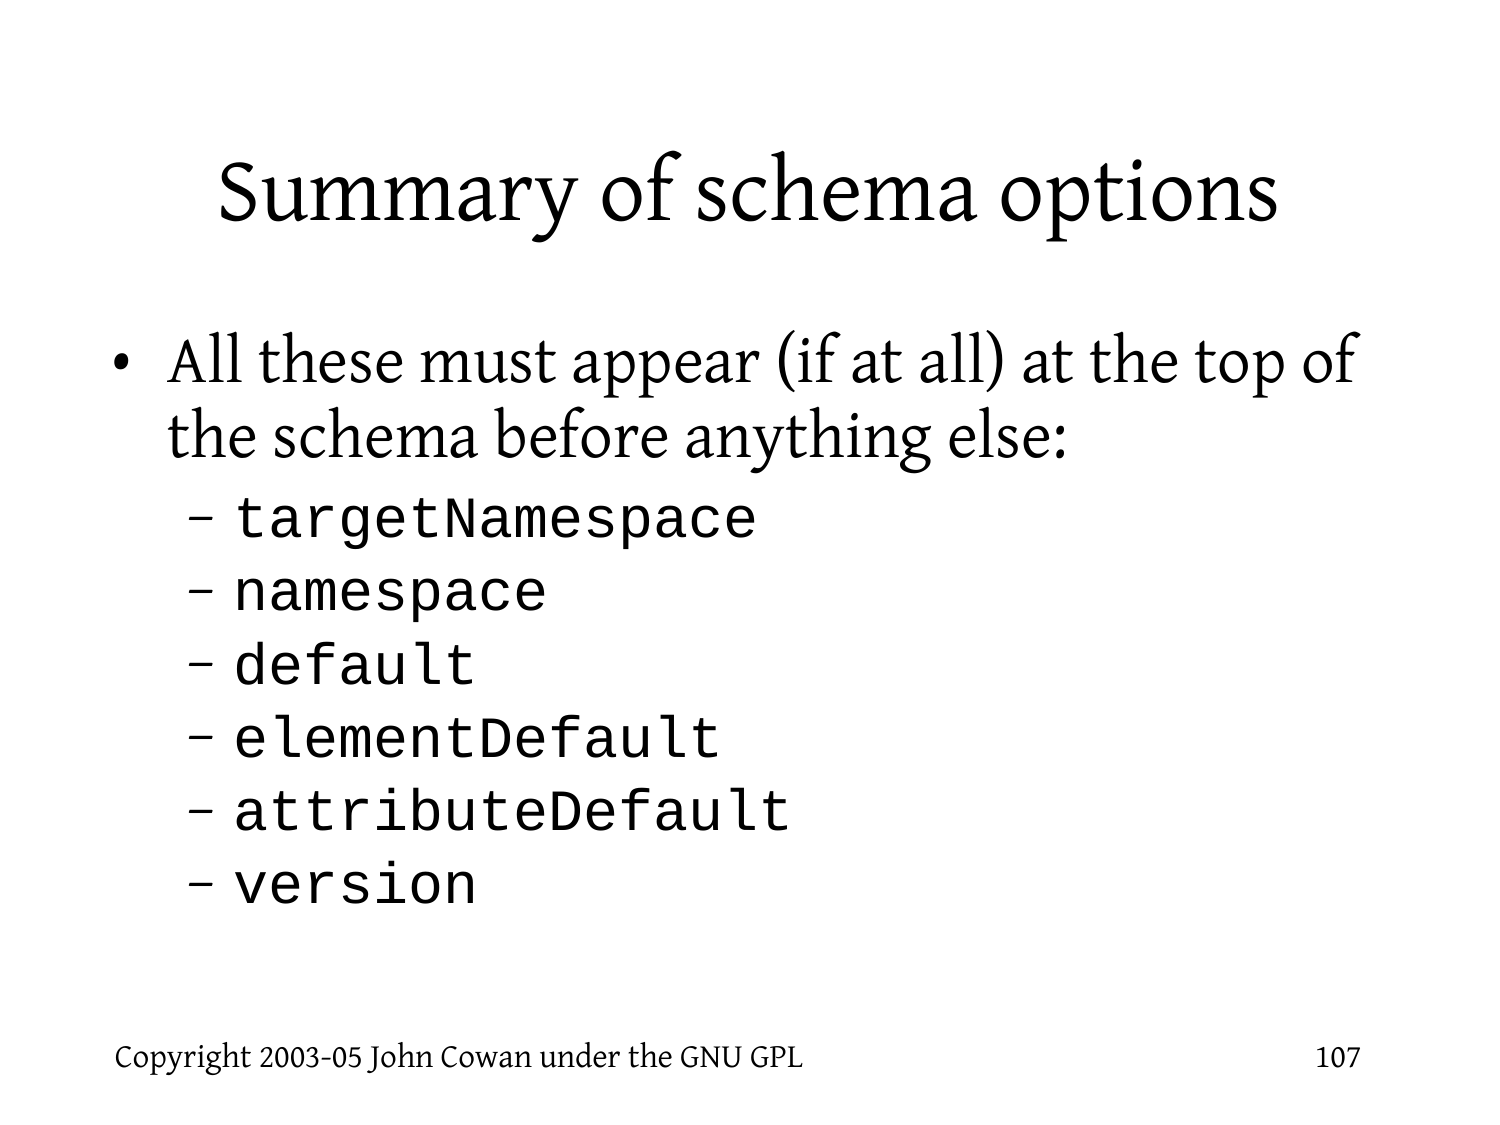

# Summary of schema options
All these must appear (if at all) at the top of the schema before anything else:
targetNamespace
namespace
default
elementDefault
attributeDefault
version